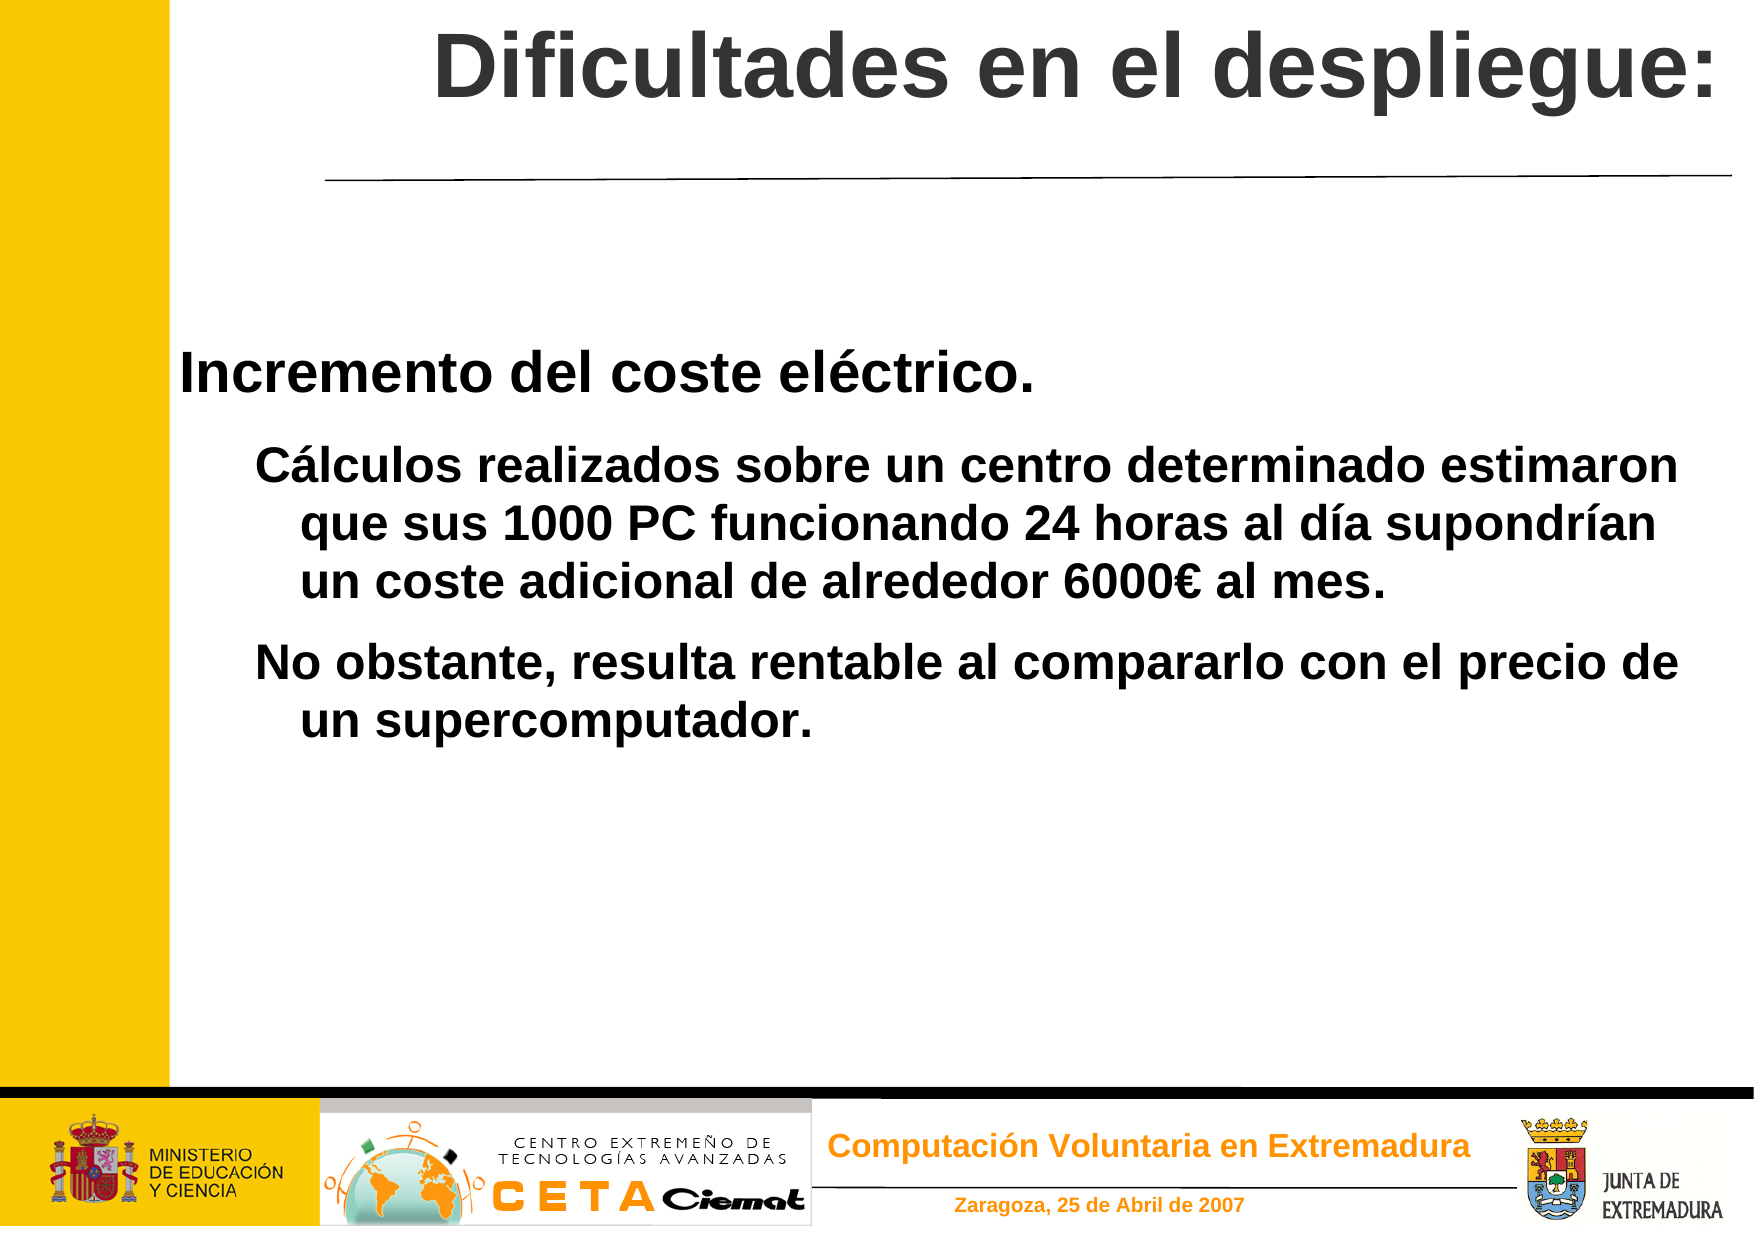

Dificultades en el despliegue:
# Incremento del coste eléctrico.
Cálculos realizados sobre un centro determinado estimaron que sus 1000 PC funcionando 24 horas al día supondrían un coste adicional de alrededor 6000€ al mes.
No obstante, resulta rentable al compararlo con el precio de un supercomputador.